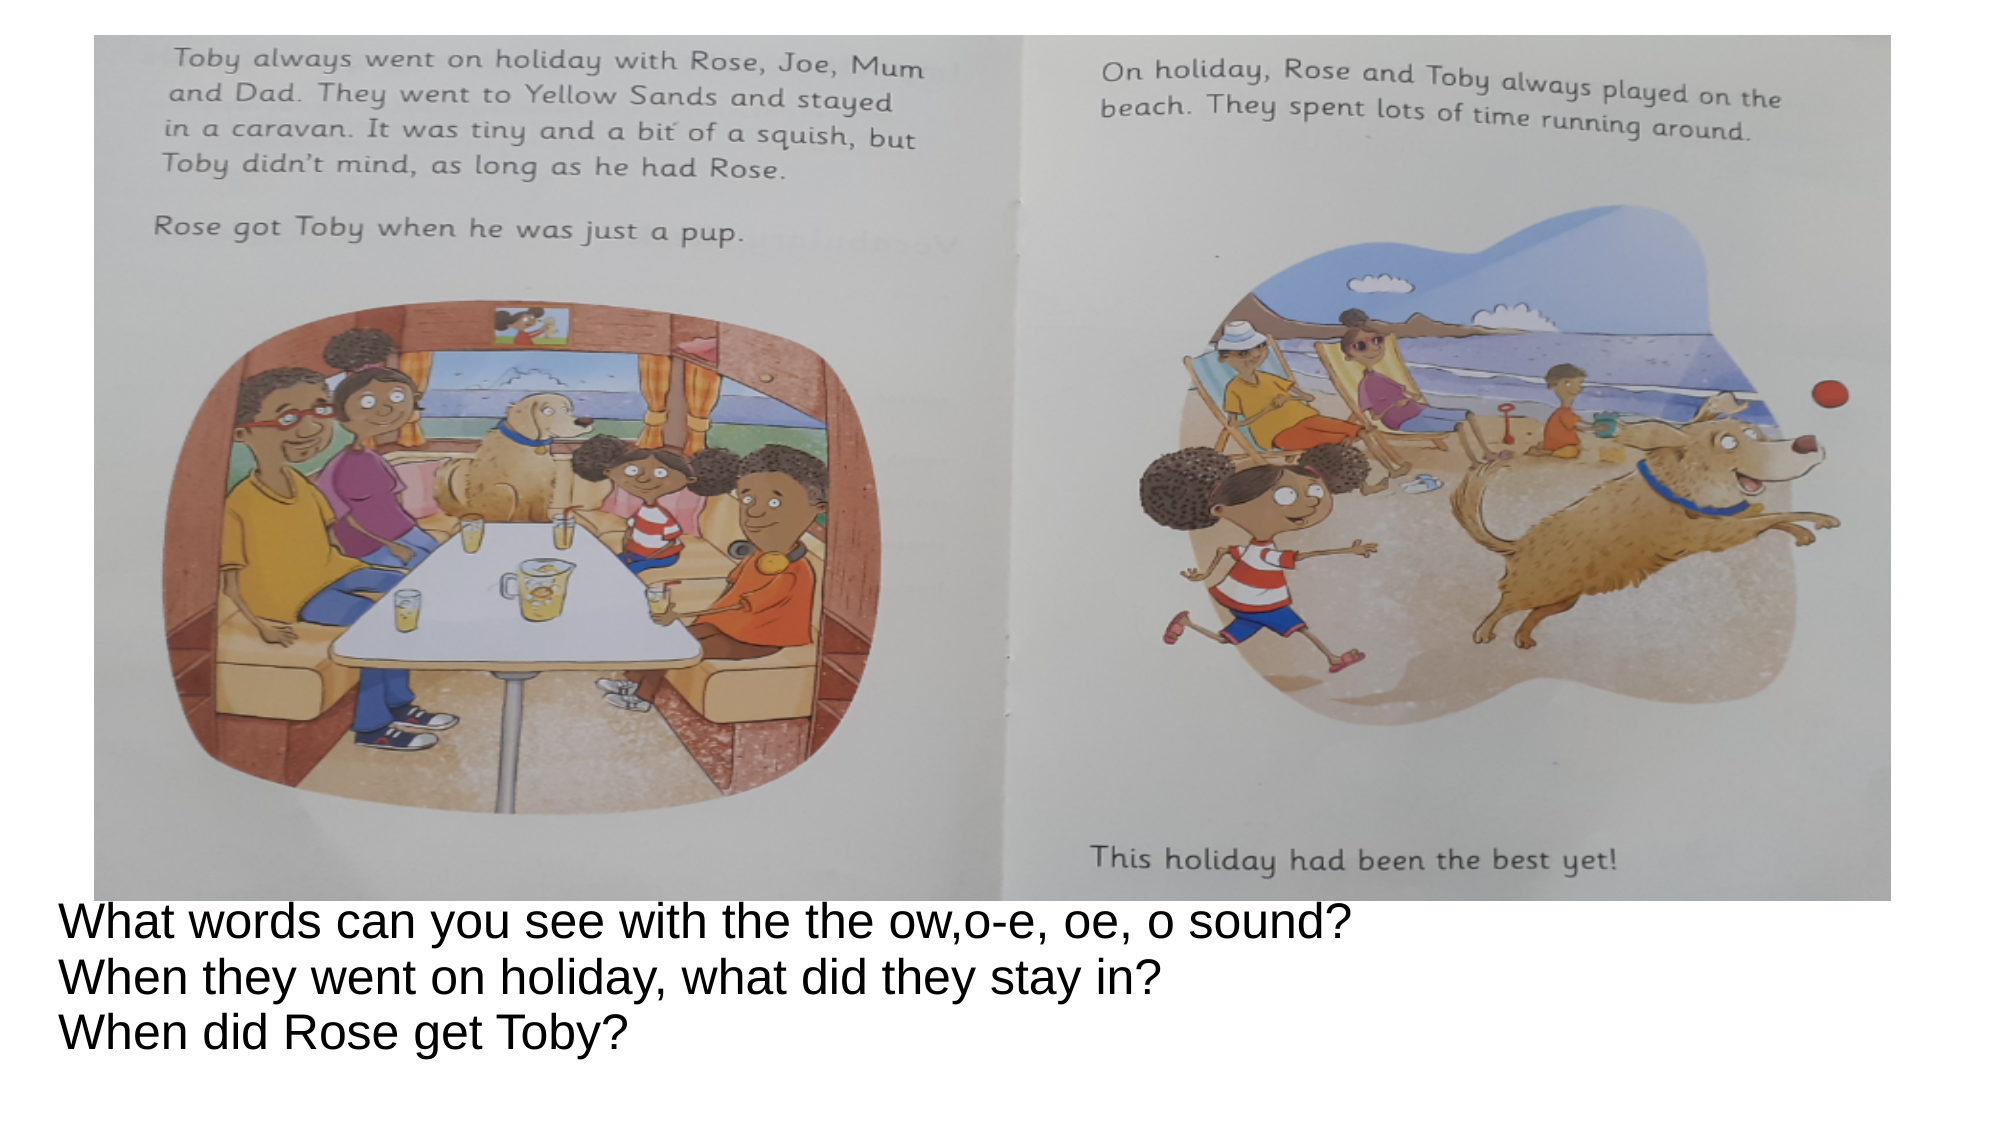

What words can you see with the the ow,o-e, oe, o sound?
When they went on holiday, what did they stay in?
When did Rose get Toby?